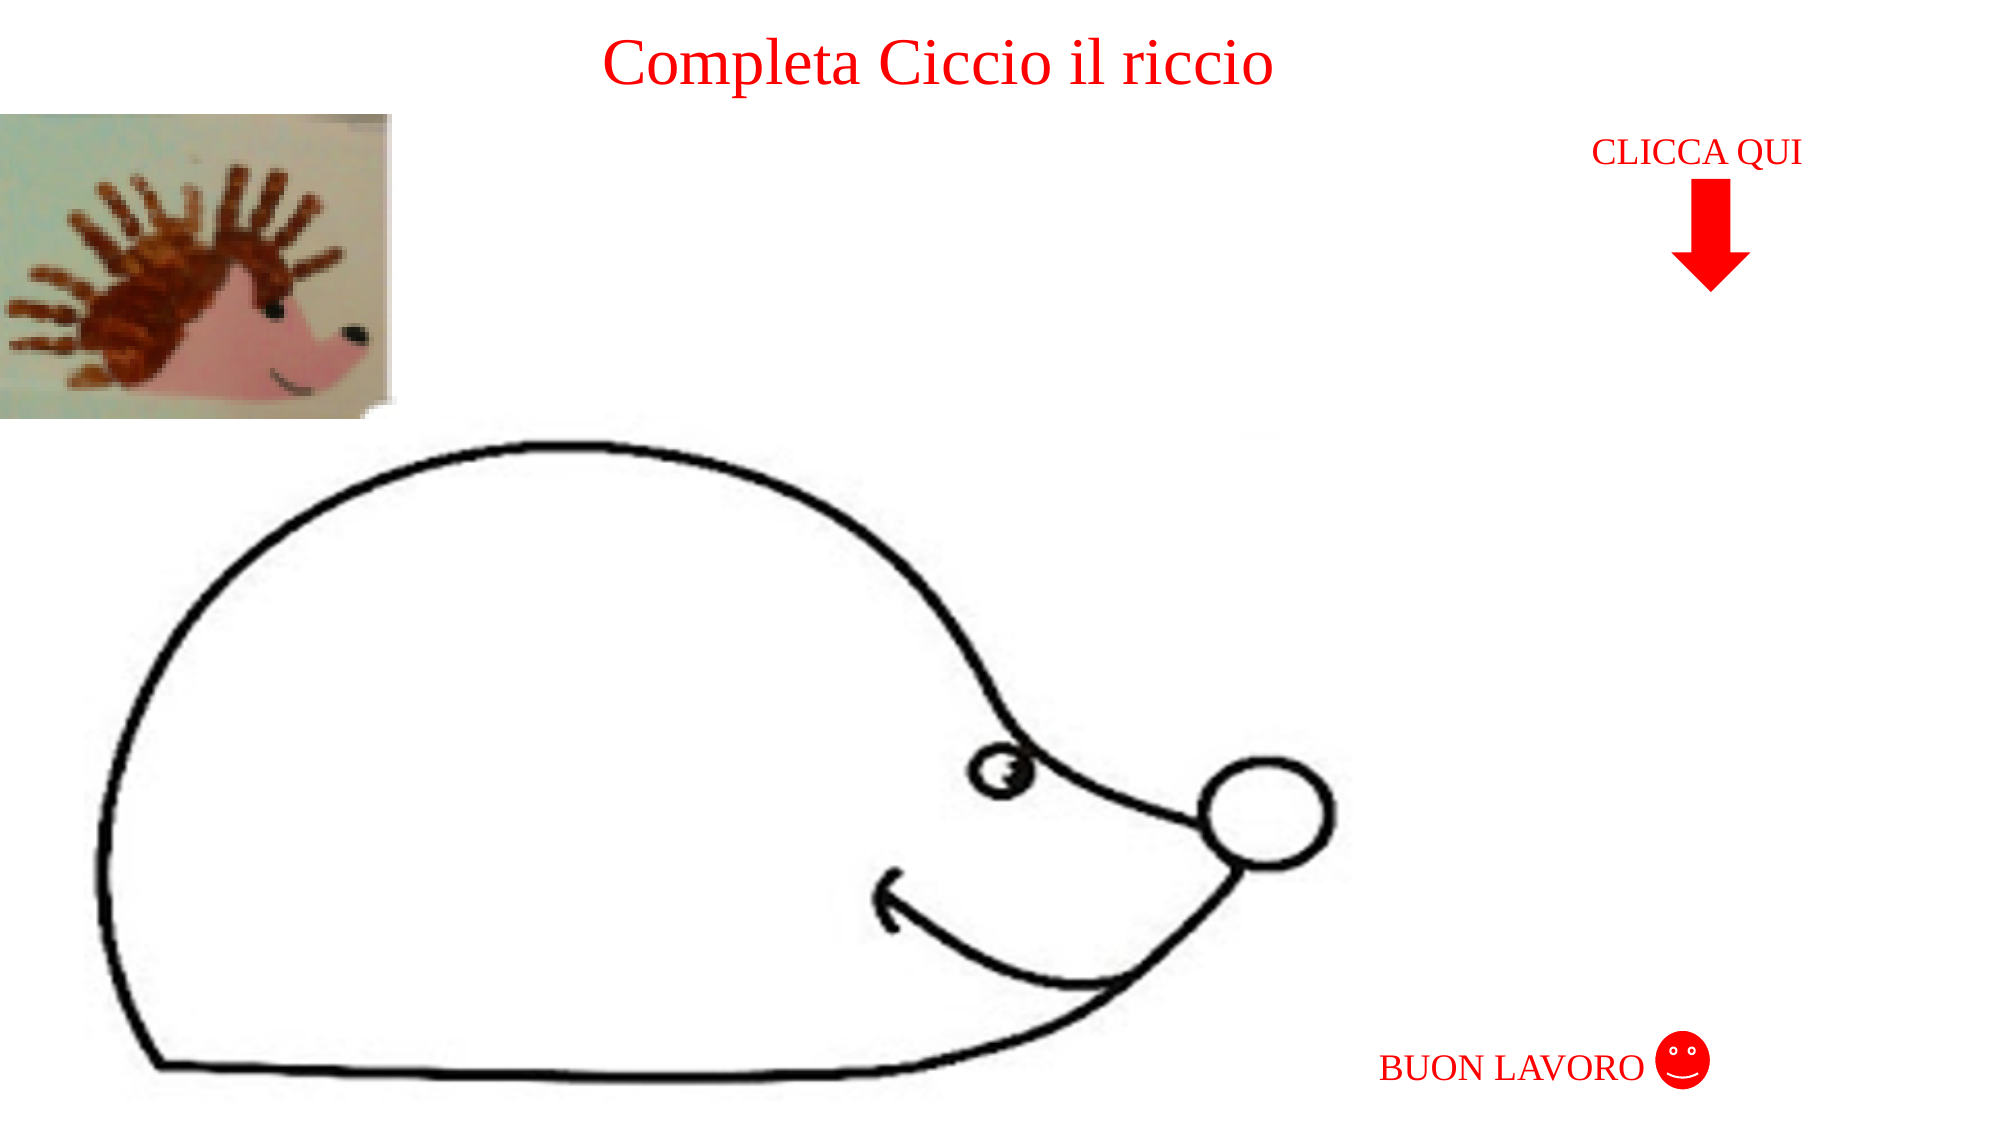

Completa Ciccio il riccio
CLICCA QUI
BUON LAVORO